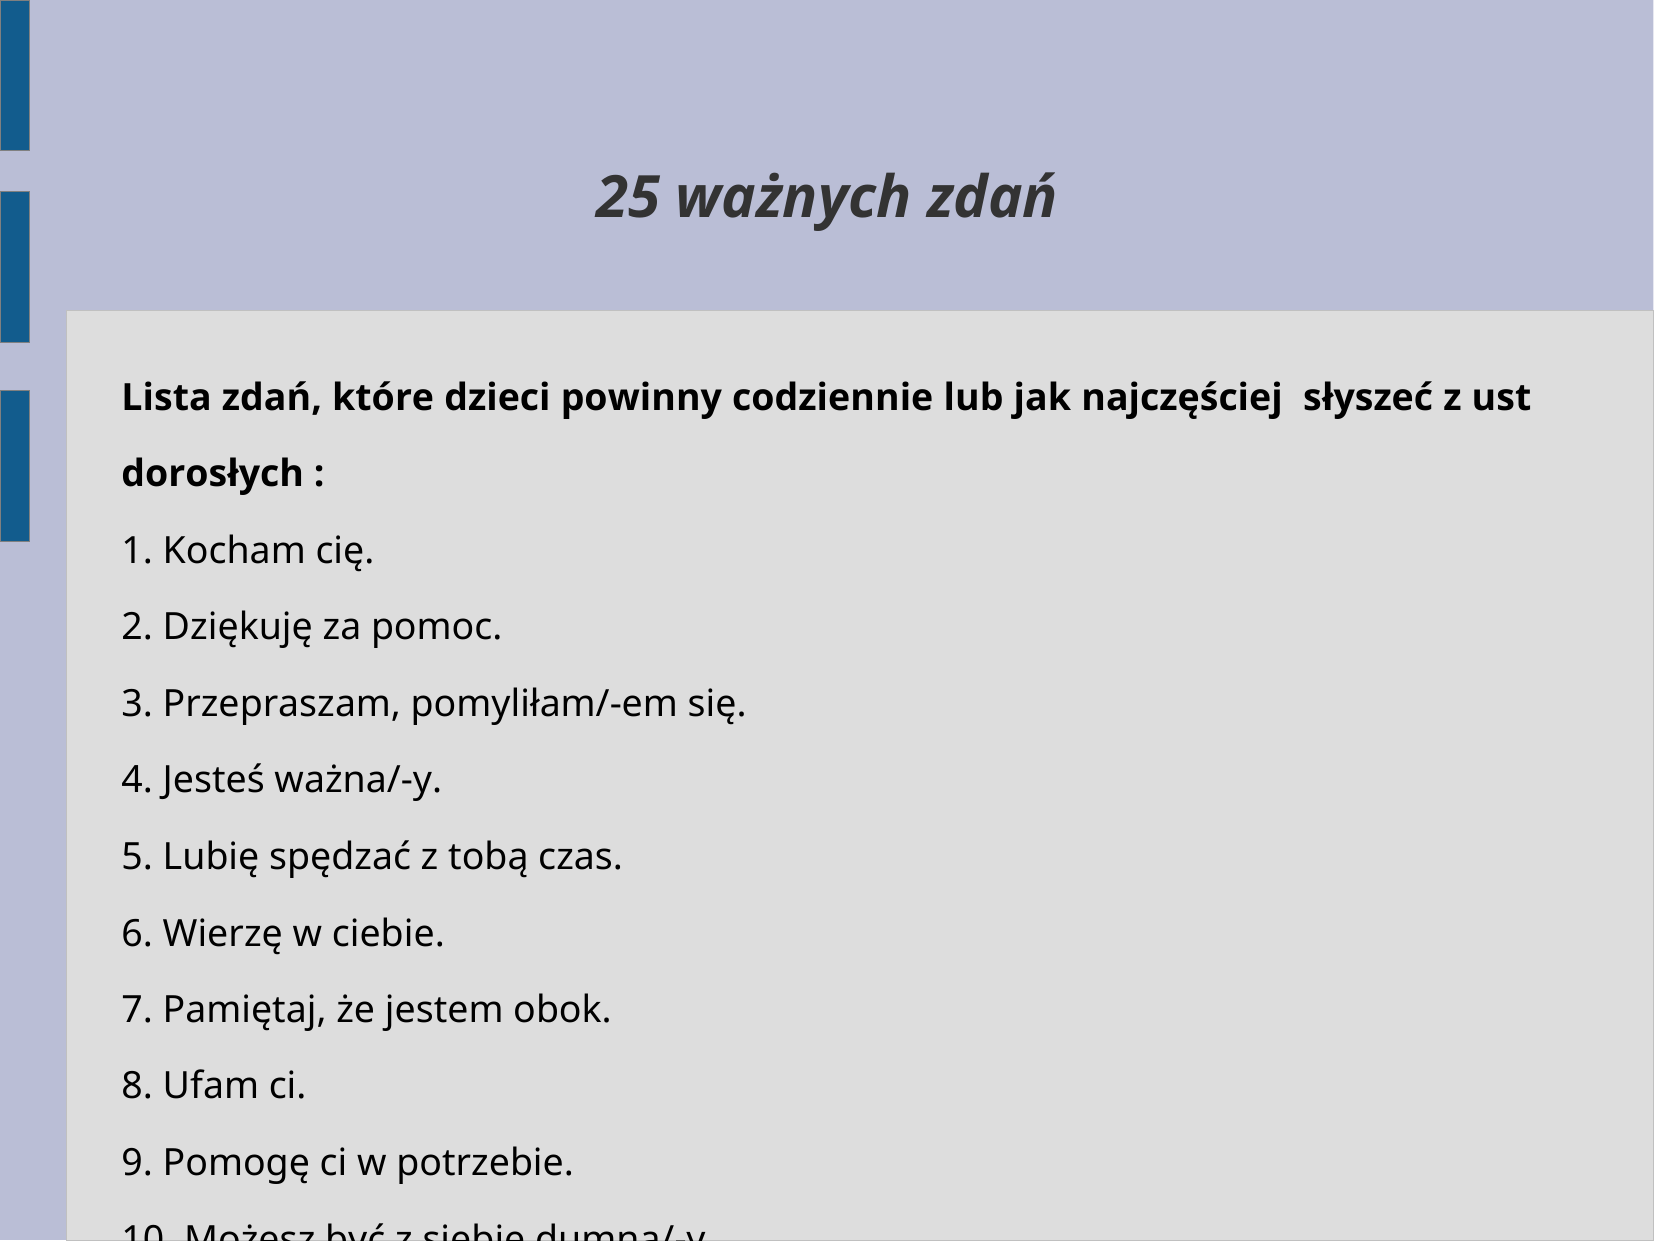

# 25 ważnych zdań
Lista zdań, które dzieci powinny codziennie lub jak najczęściej słyszeć z ust dorosłych :
1. Kocham cię.
2. Dziękuję za pomoc.
3. Przepraszam, pomyliłam/-em się.
4. Jesteś ważna/-y.
5. Lubię spędzać z tobą czas.
6. Wierzę w ciebie.
7. Pamiętaj, że jestem obok.
8. Ufam ci.
9. Pomogę ci w potrzebie.
10. Możesz być z siebie dumna/-y.